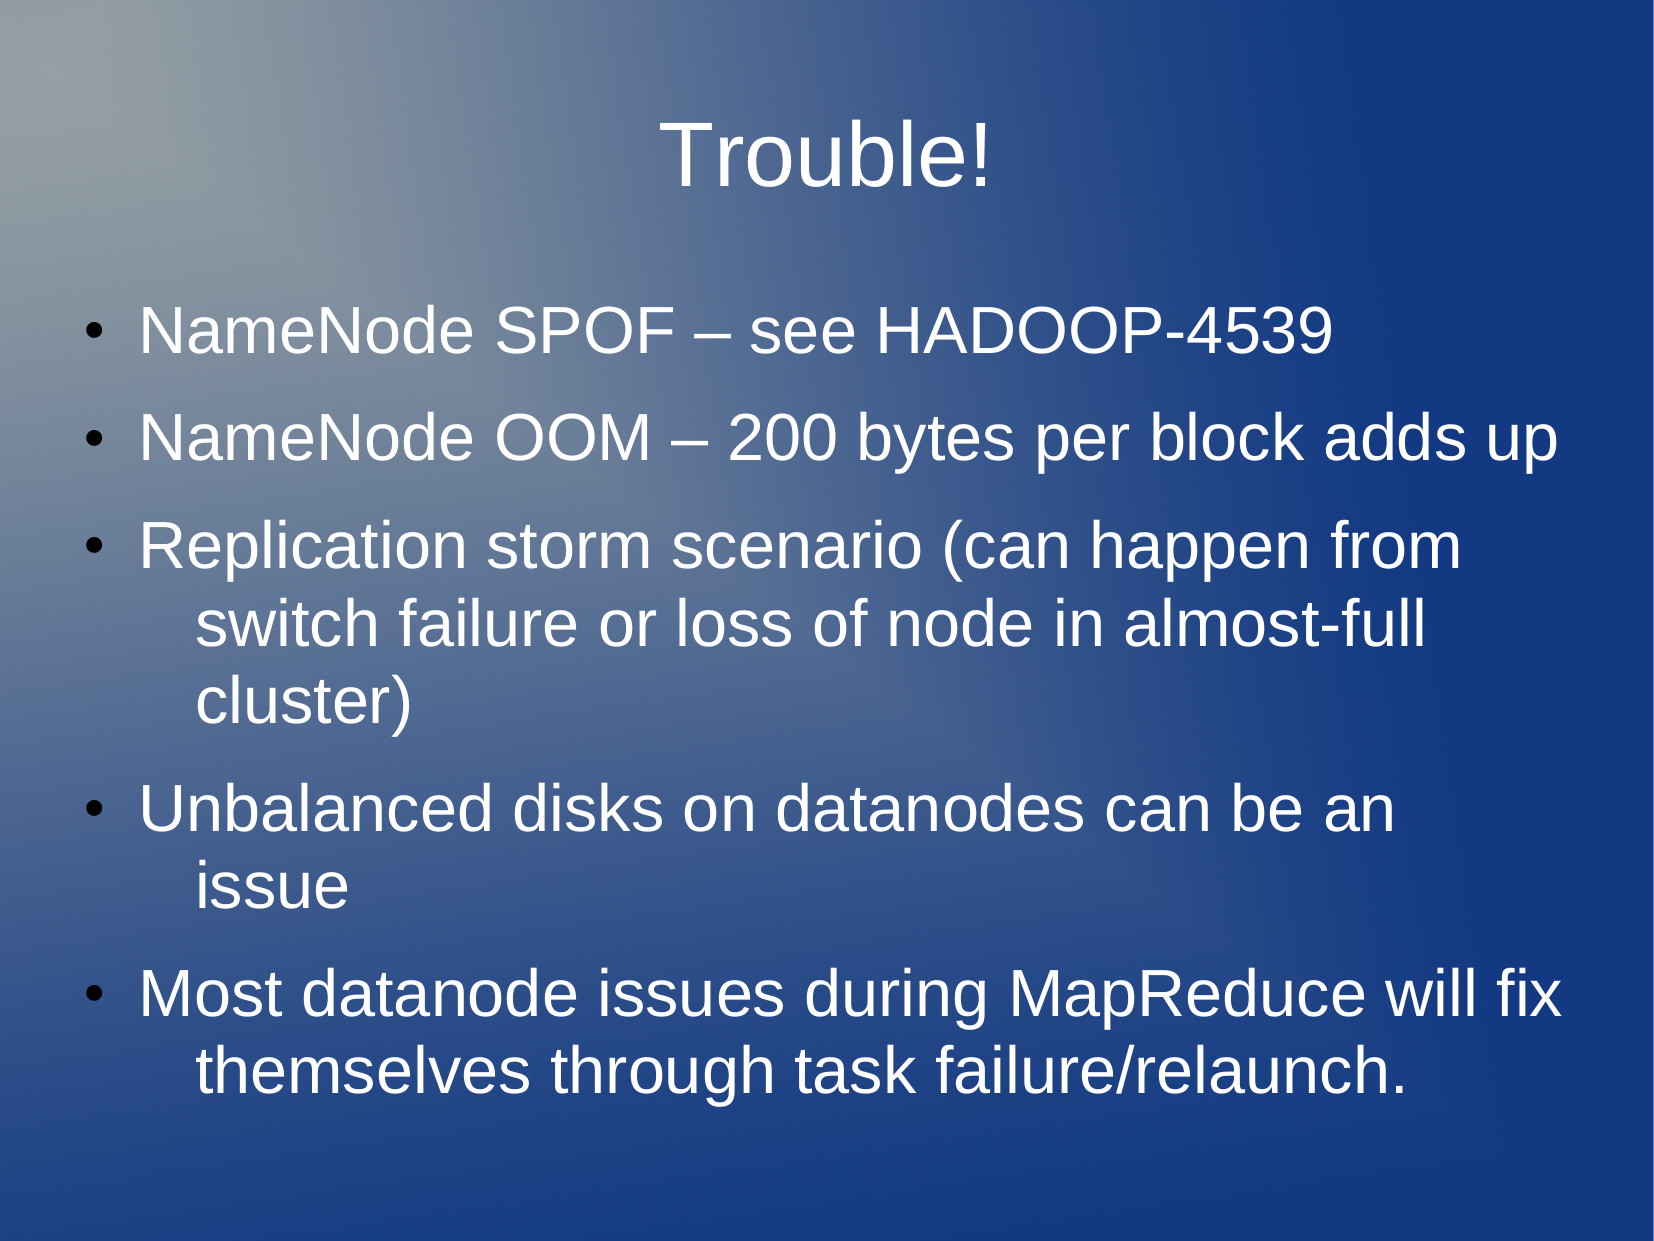

# Trouble!
NameNode SPOF – see HADOOP-4539
NameNode OOM – 200 bytes per block adds up
Replication storm scenario (can happen from switch failure or loss of node in almost-full cluster)
Unbalanced disks on datanodes can be an issue
Most datanode issues during MapReduce will fix themselves through task failure/relaunch.